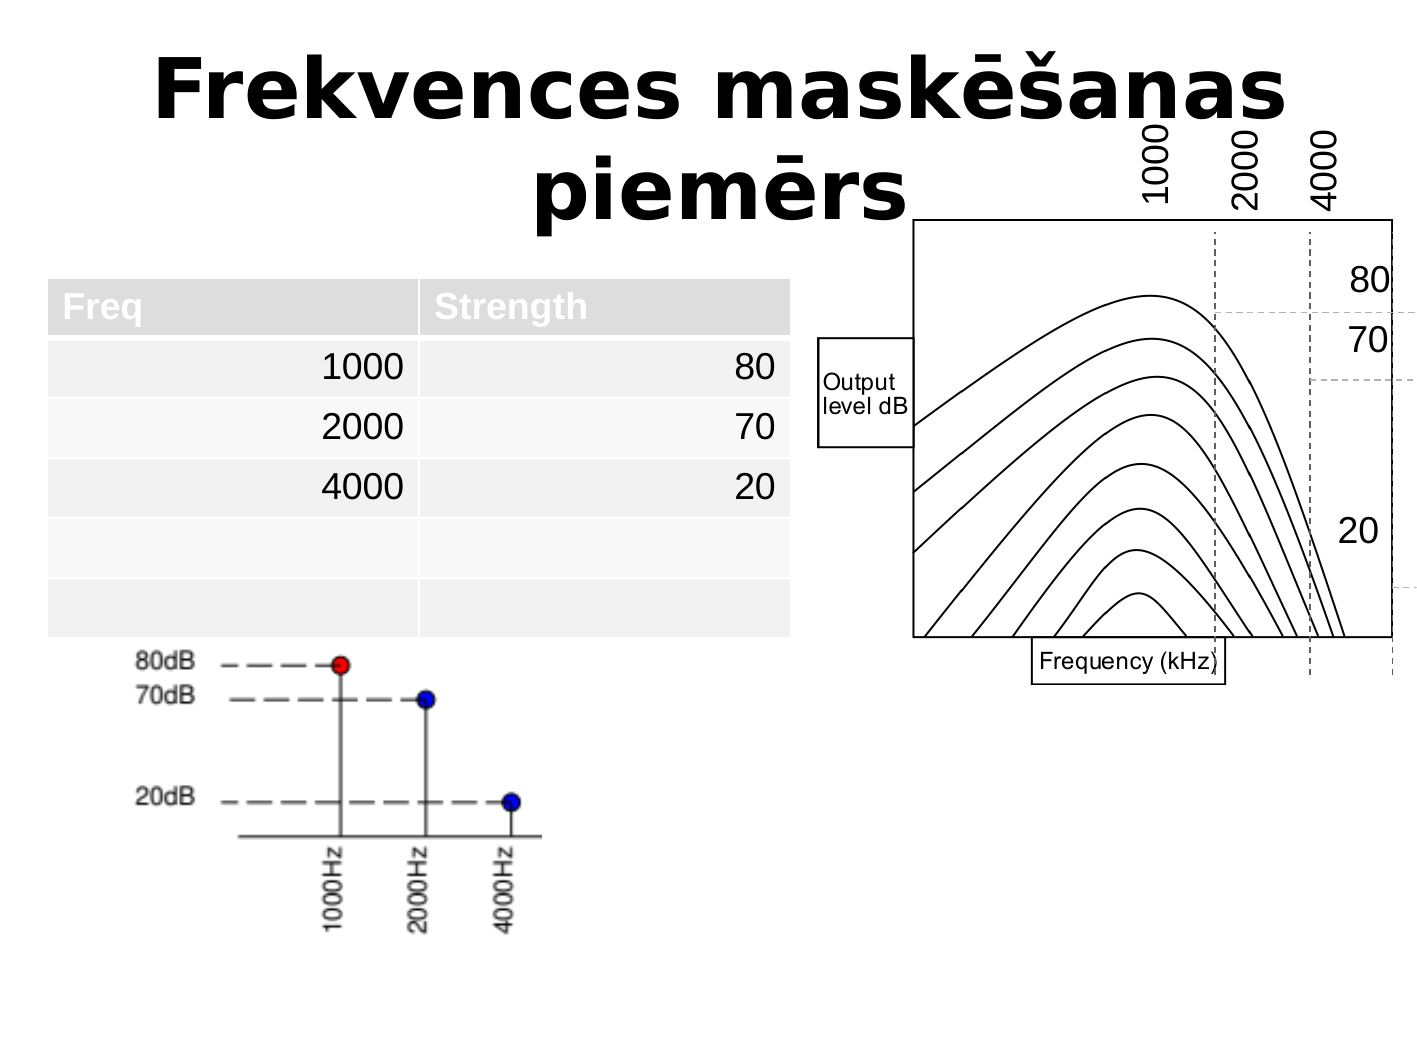

# Frekvences maskēšanas piemērs
1000
2000
4000
80
| Freq | Strength |
| --- | --- |
| 1000 | 80 |
| 2000 | 70 |
| 4000 | 20 |
| | |
| | |
70
20